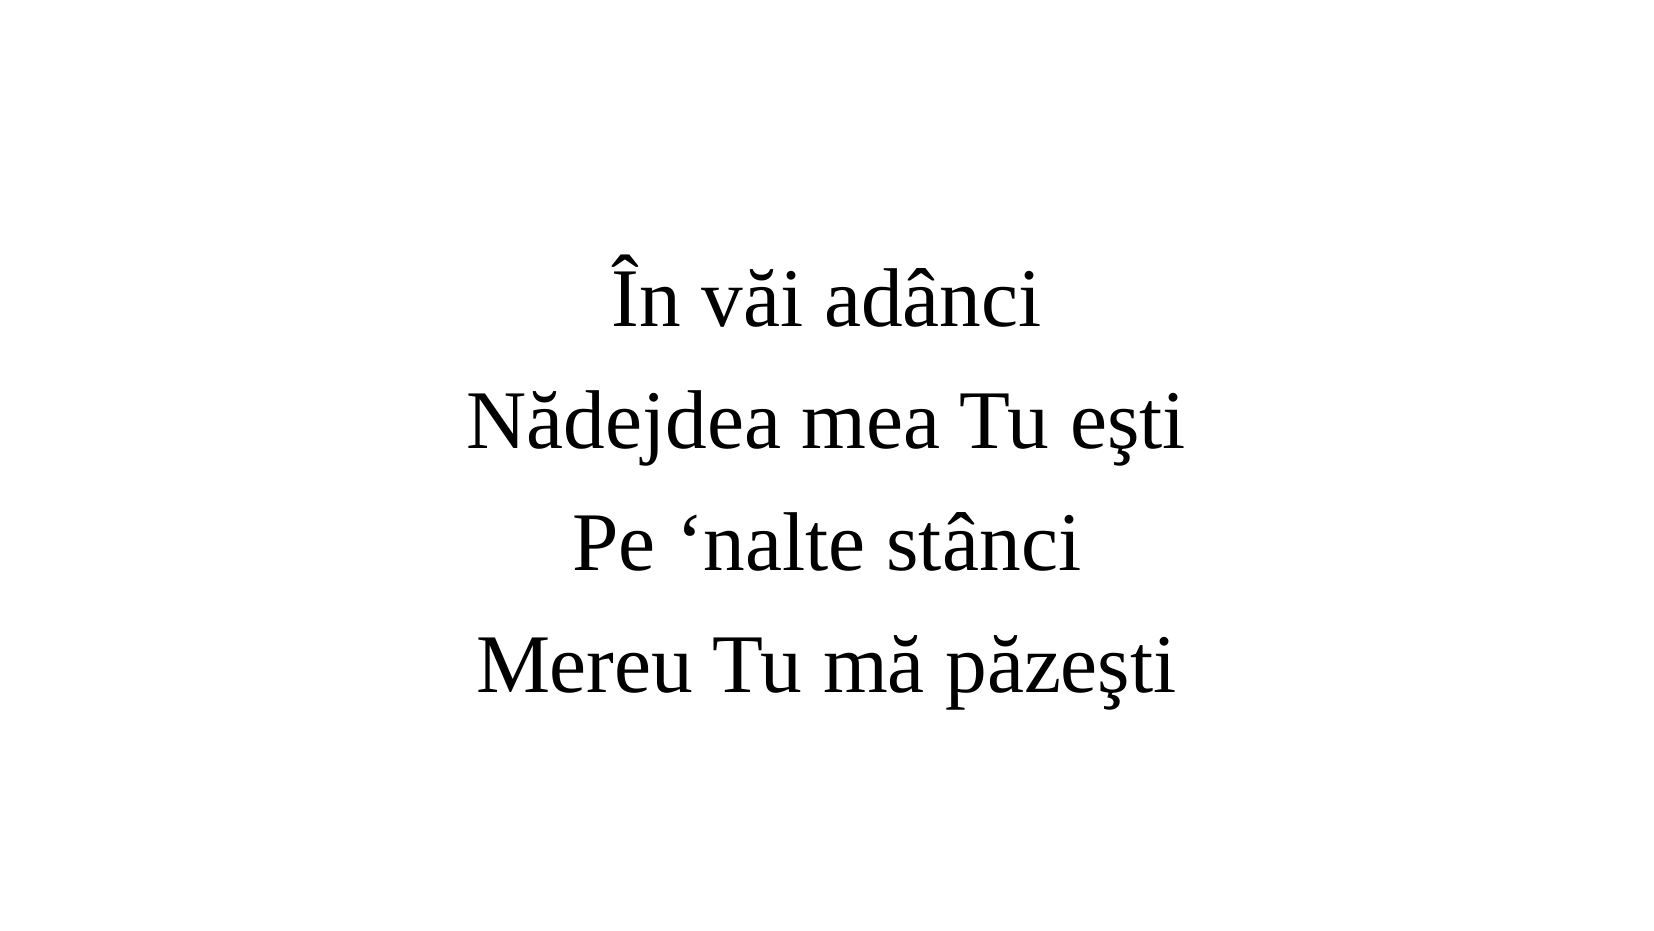

# În văi adânci
Nădejdea mea Tu eşti
Pe ‘nalte stânci
Mereu Tu mă păzeşti